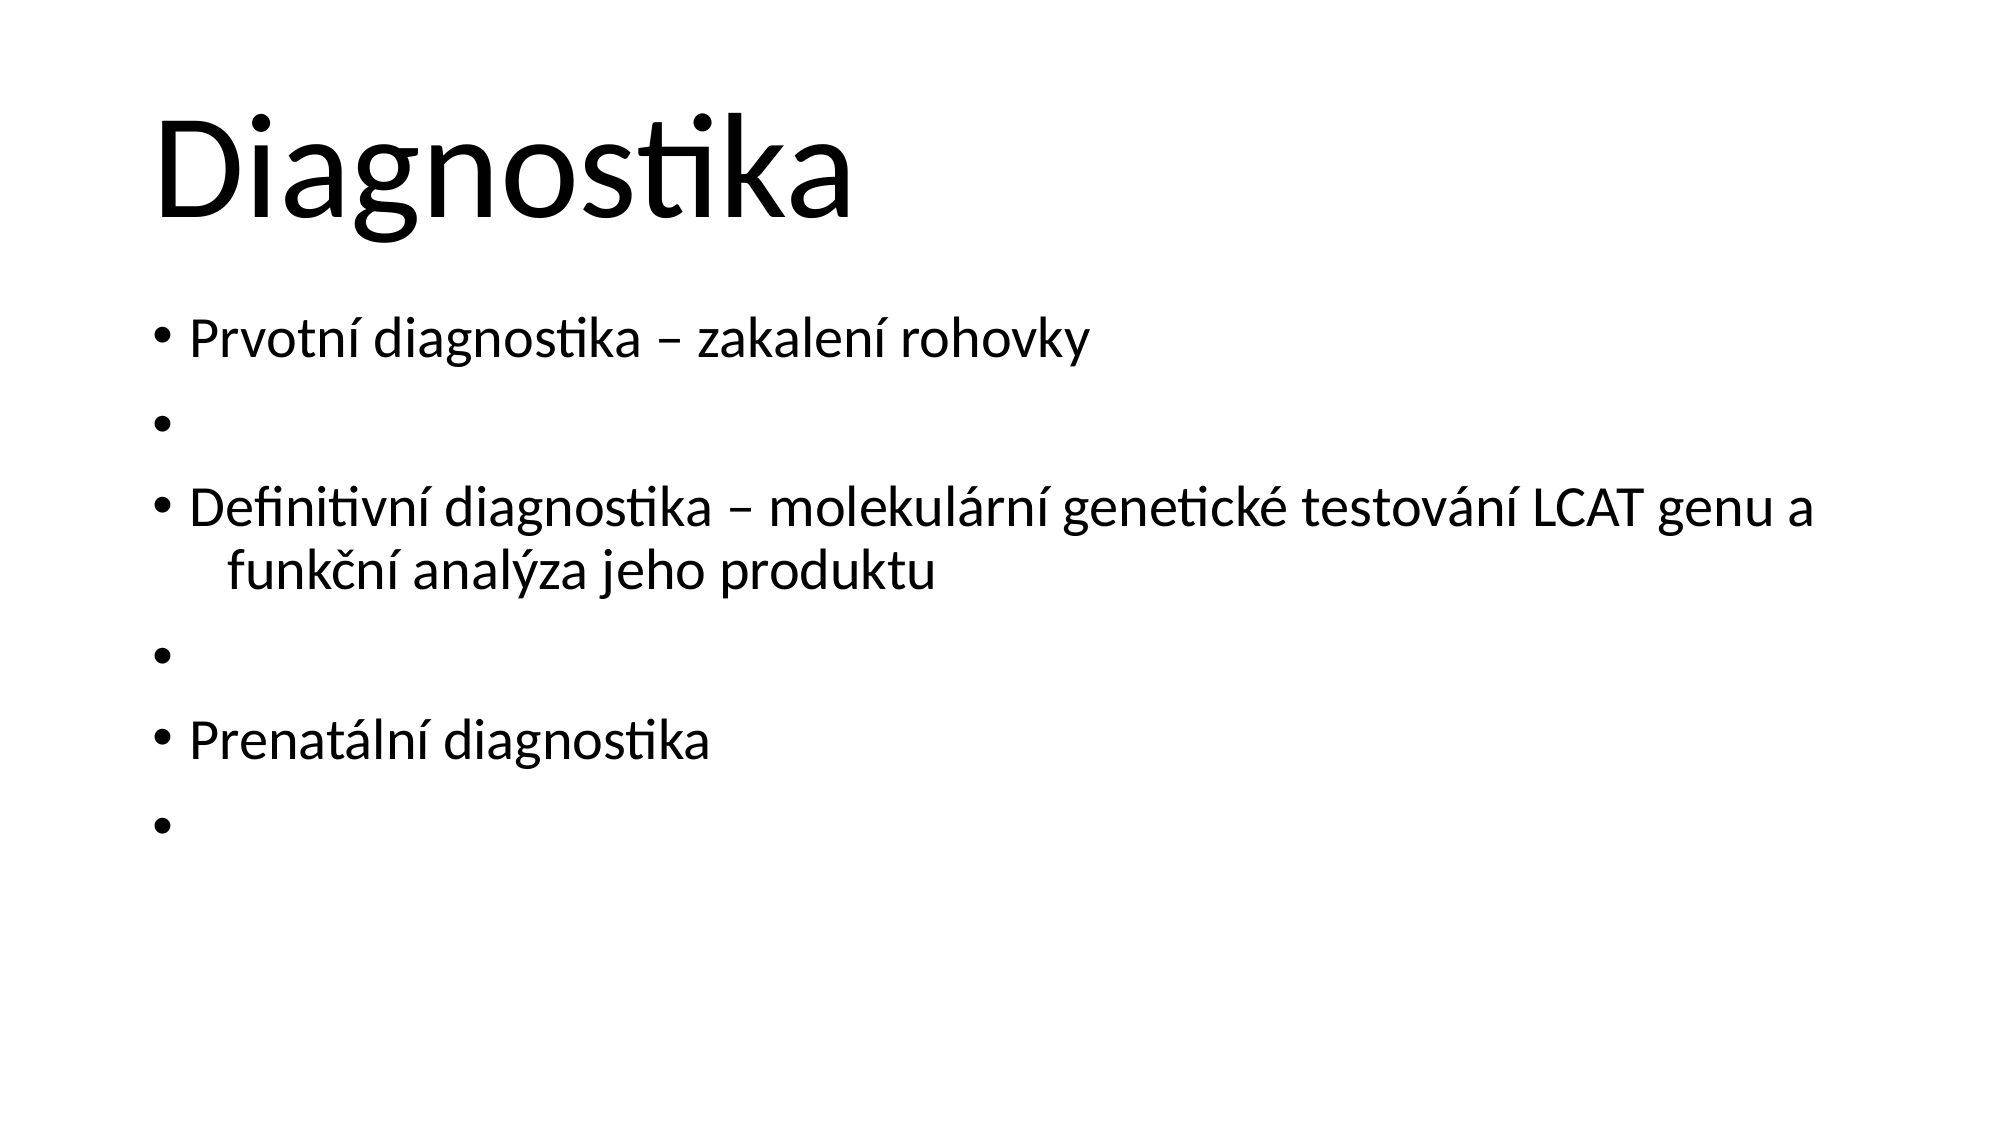

# Diagnostika
Prvotní diagnostika – zakalení rohovky
Definitivní diagnostika – molekulární genetické testování LCAT genu a funkční analýza jeho produktu
Prenatální diagnostika